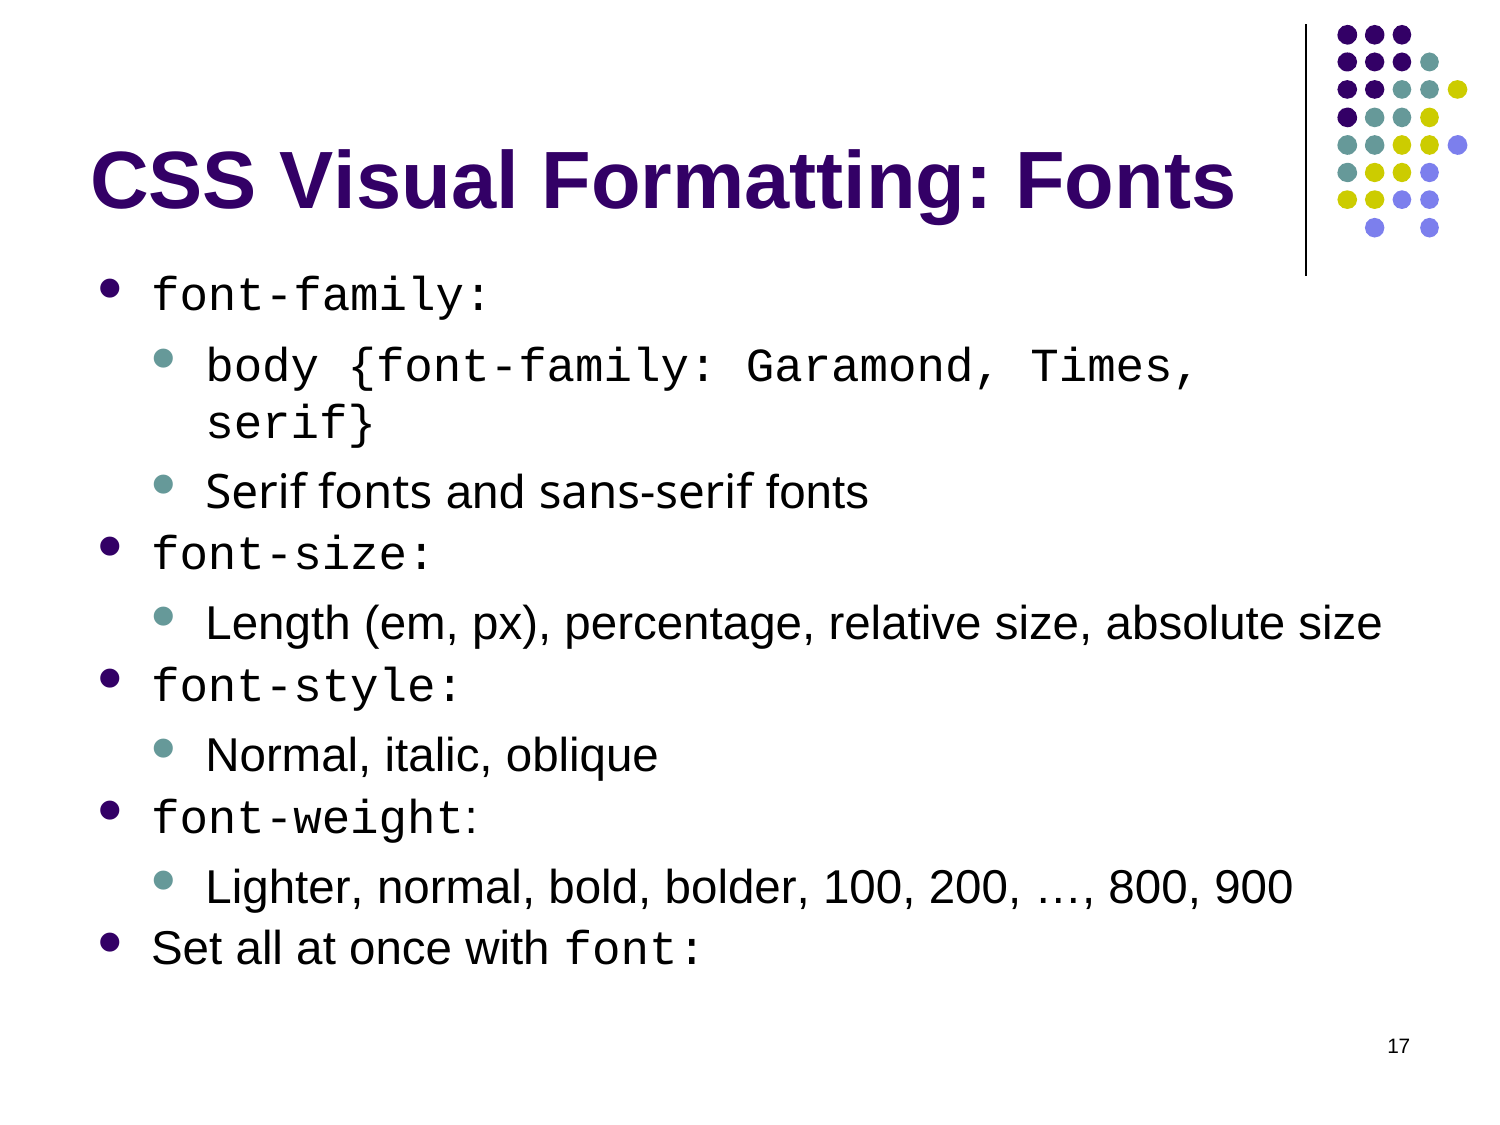

# CSS Visual Formatting: Fonts
font-family:
body {font-family: Garamond, Times, serif}
Serif fonts and sans-serif fonts
font-size:
Length (em, px), percentage, relative size, absolute size
font-style:
Normal, italic, oblique
font-weight:
Lighter, normal, bold, bolder, 100, 200, …, 800, 900
Set all at once with font: